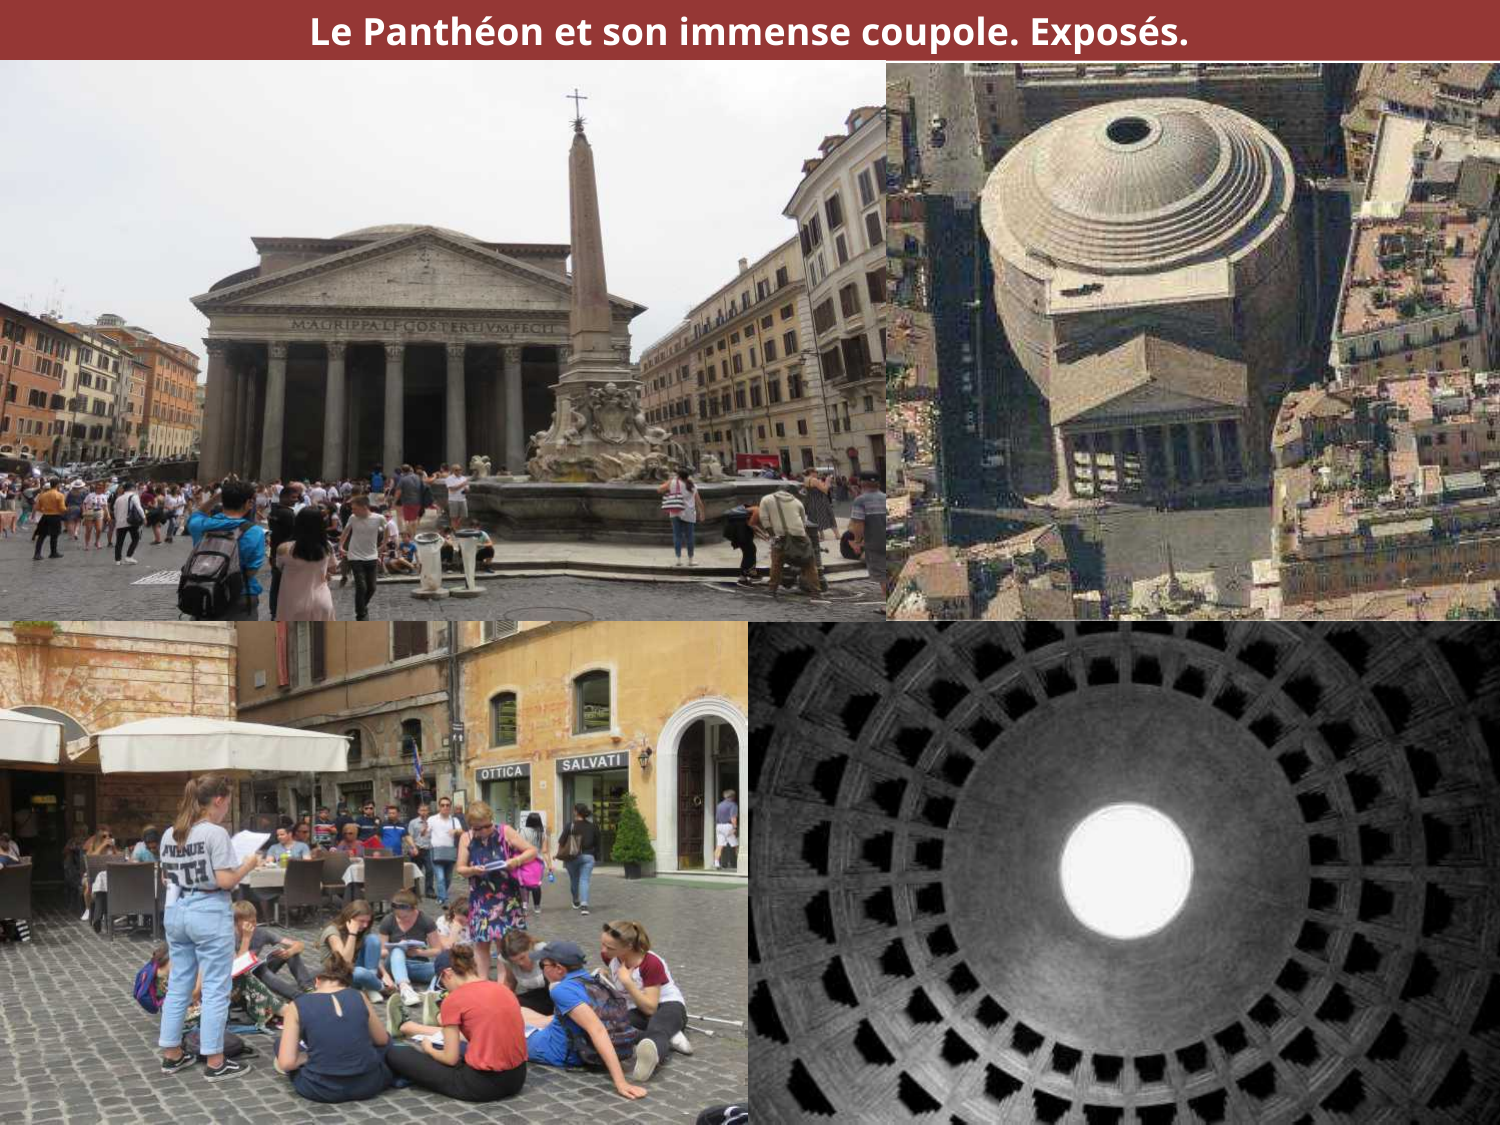

Le Panthéon et son immense coupole. Exposés.